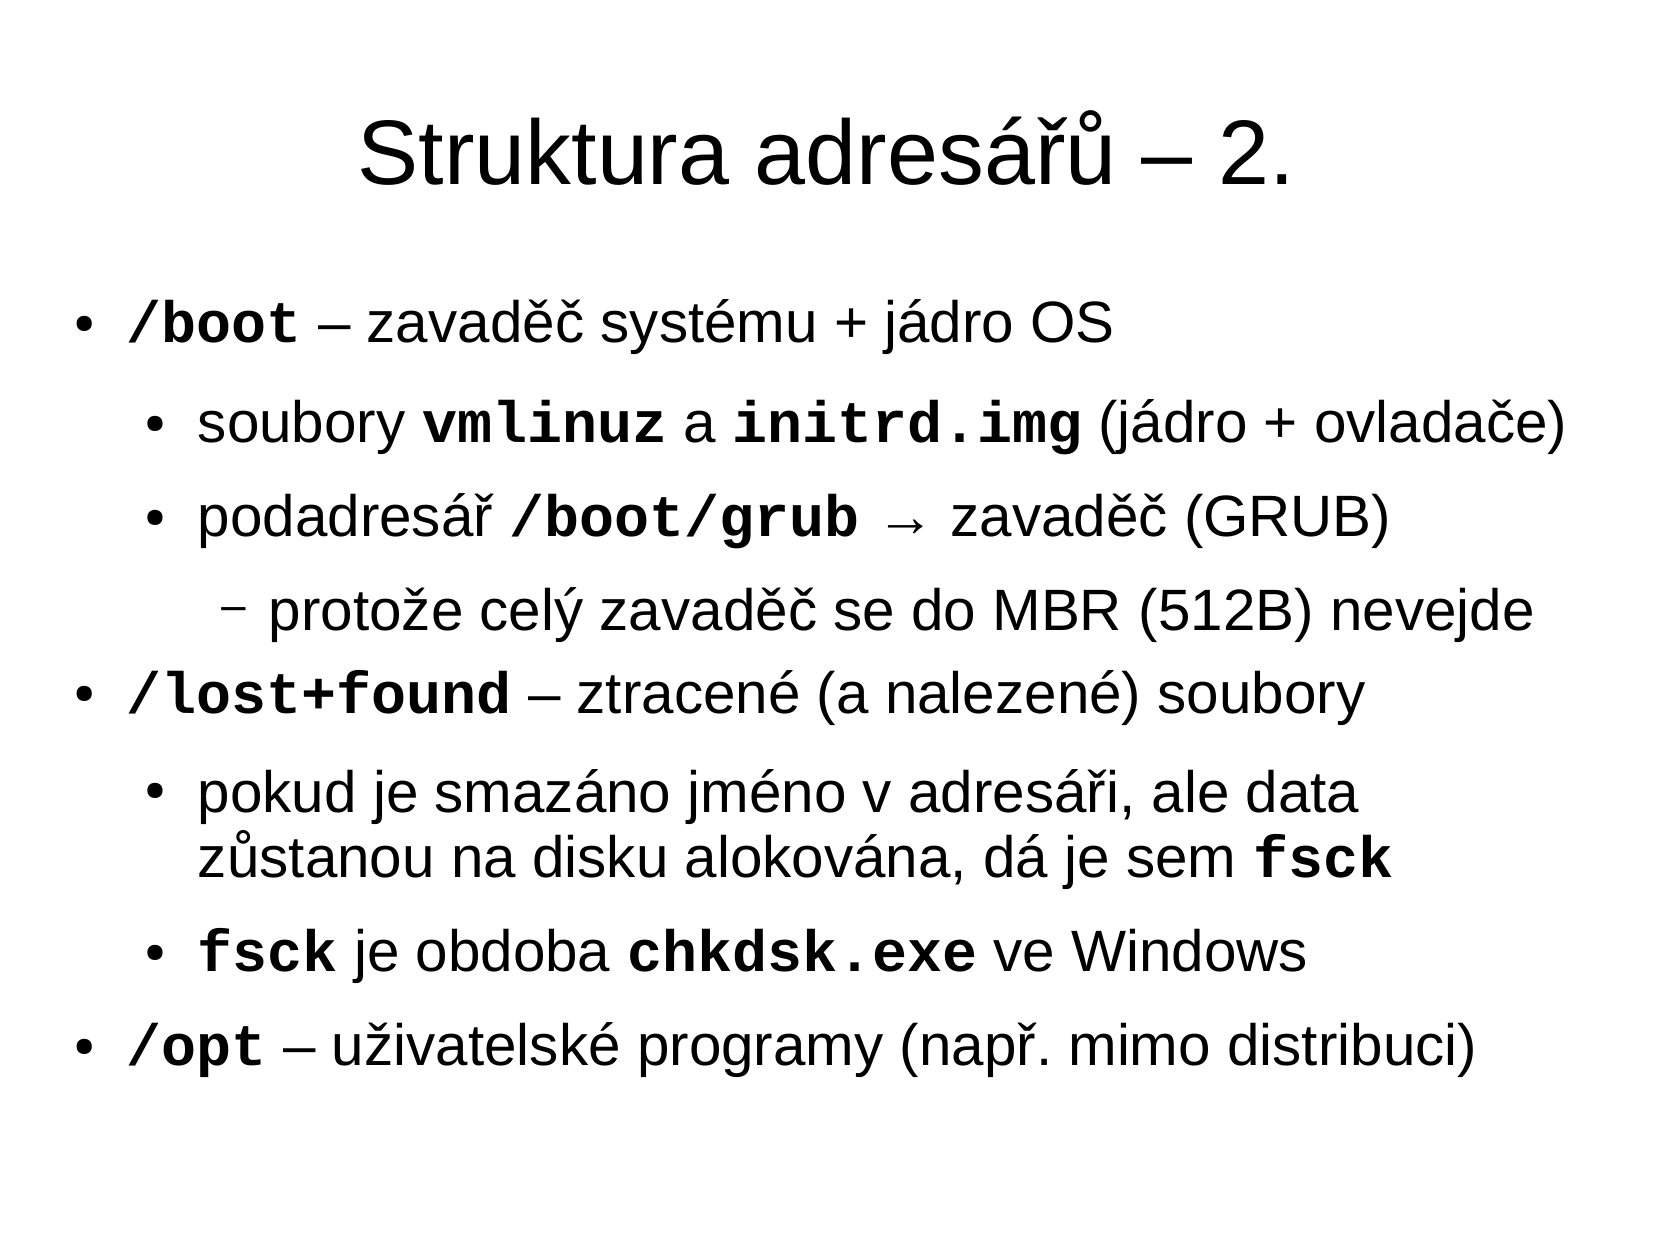

# Struktura adresářů – 2.
/boot – zavaděč systému + jádro OS
soubory vmlinuz a initrd.img (jádro + ovladače)
podadresář /boot/grub → zavaděč (GRUB)
protože celý zavaděč se do MBR (512B) nevejde
/lost+found – ztracené (a nalezené) soubory
pokud je smazáno jméno v adresáři, ale data zůstanou na disku alokována, dá je sem fsck
fsck je obdoba chkdsk.exe ve Windows
/opt – uživatelské programy (např. mimo distribuci)